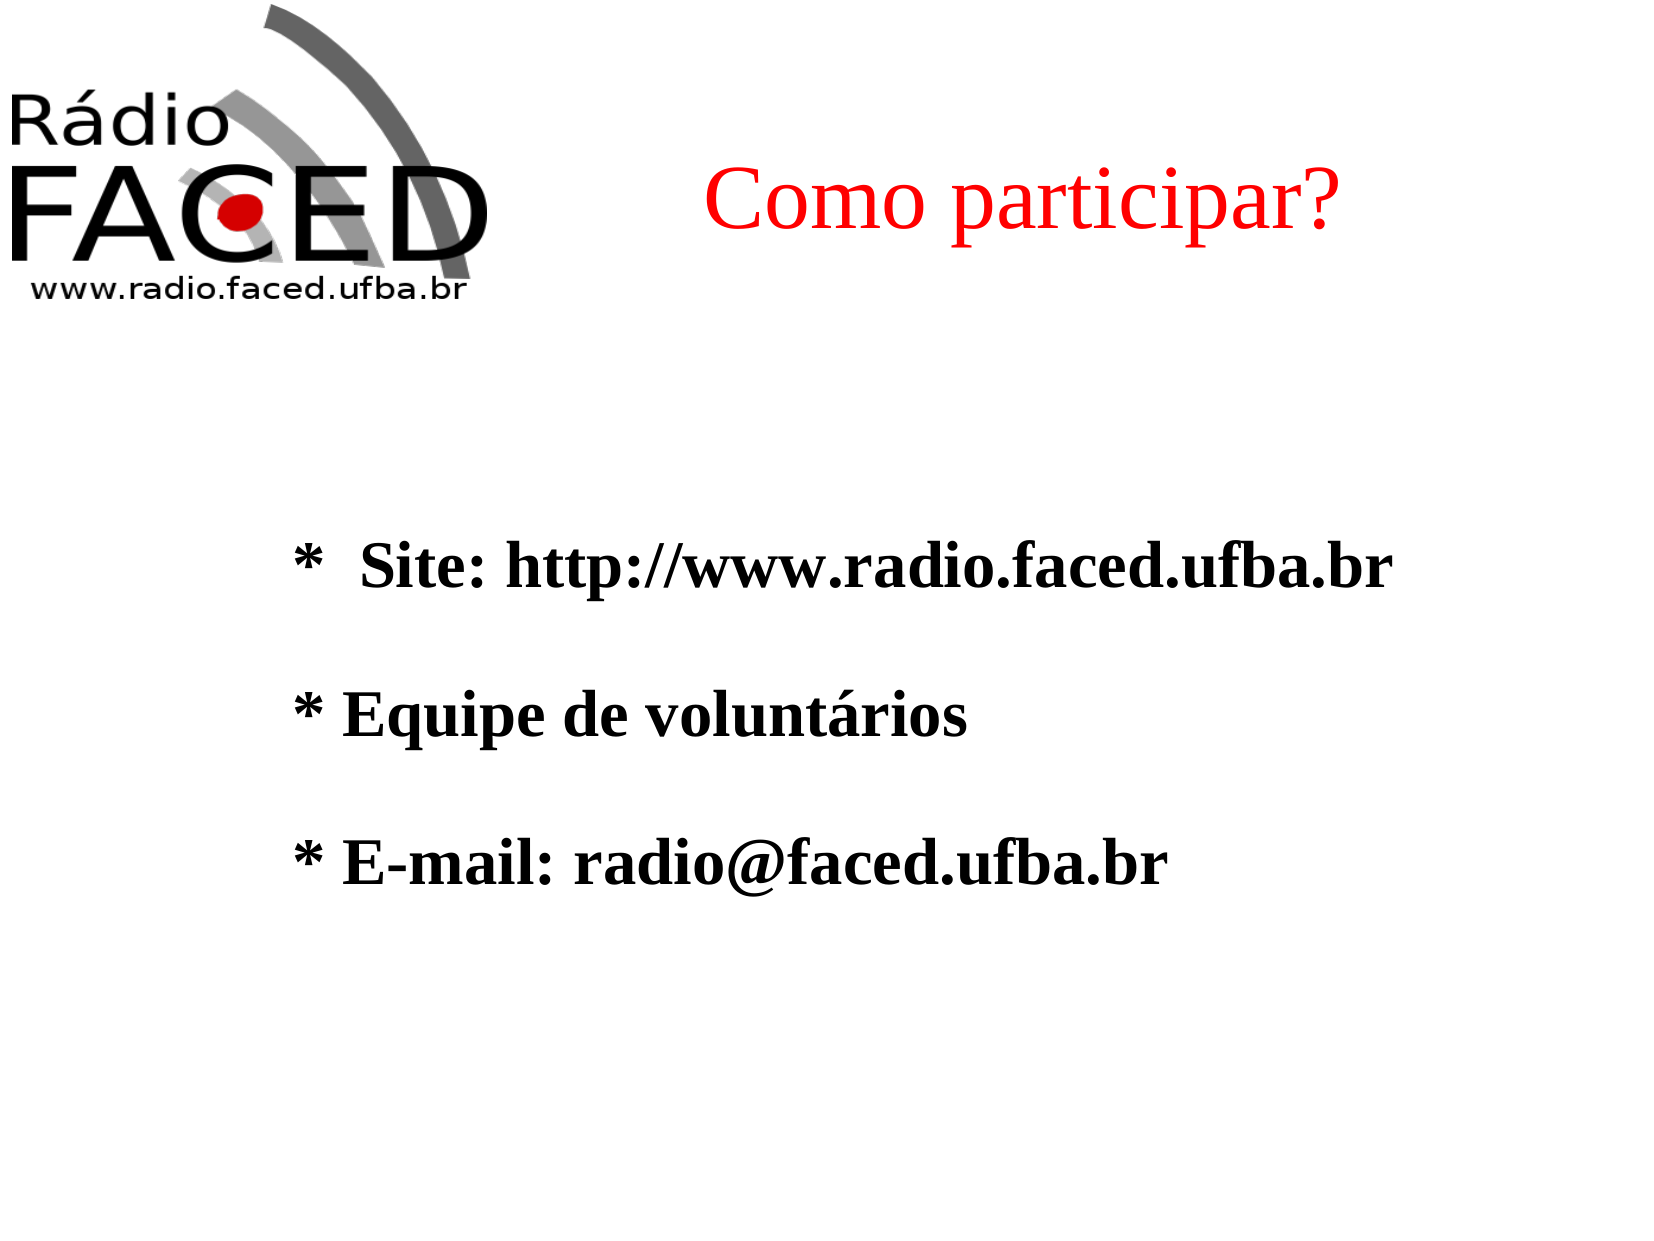

# Como participar?
 * Site: http://www.radio.faced.ufba.br
 * Equipe de voluntários
 * E-mail: radio@faced.ufba.br